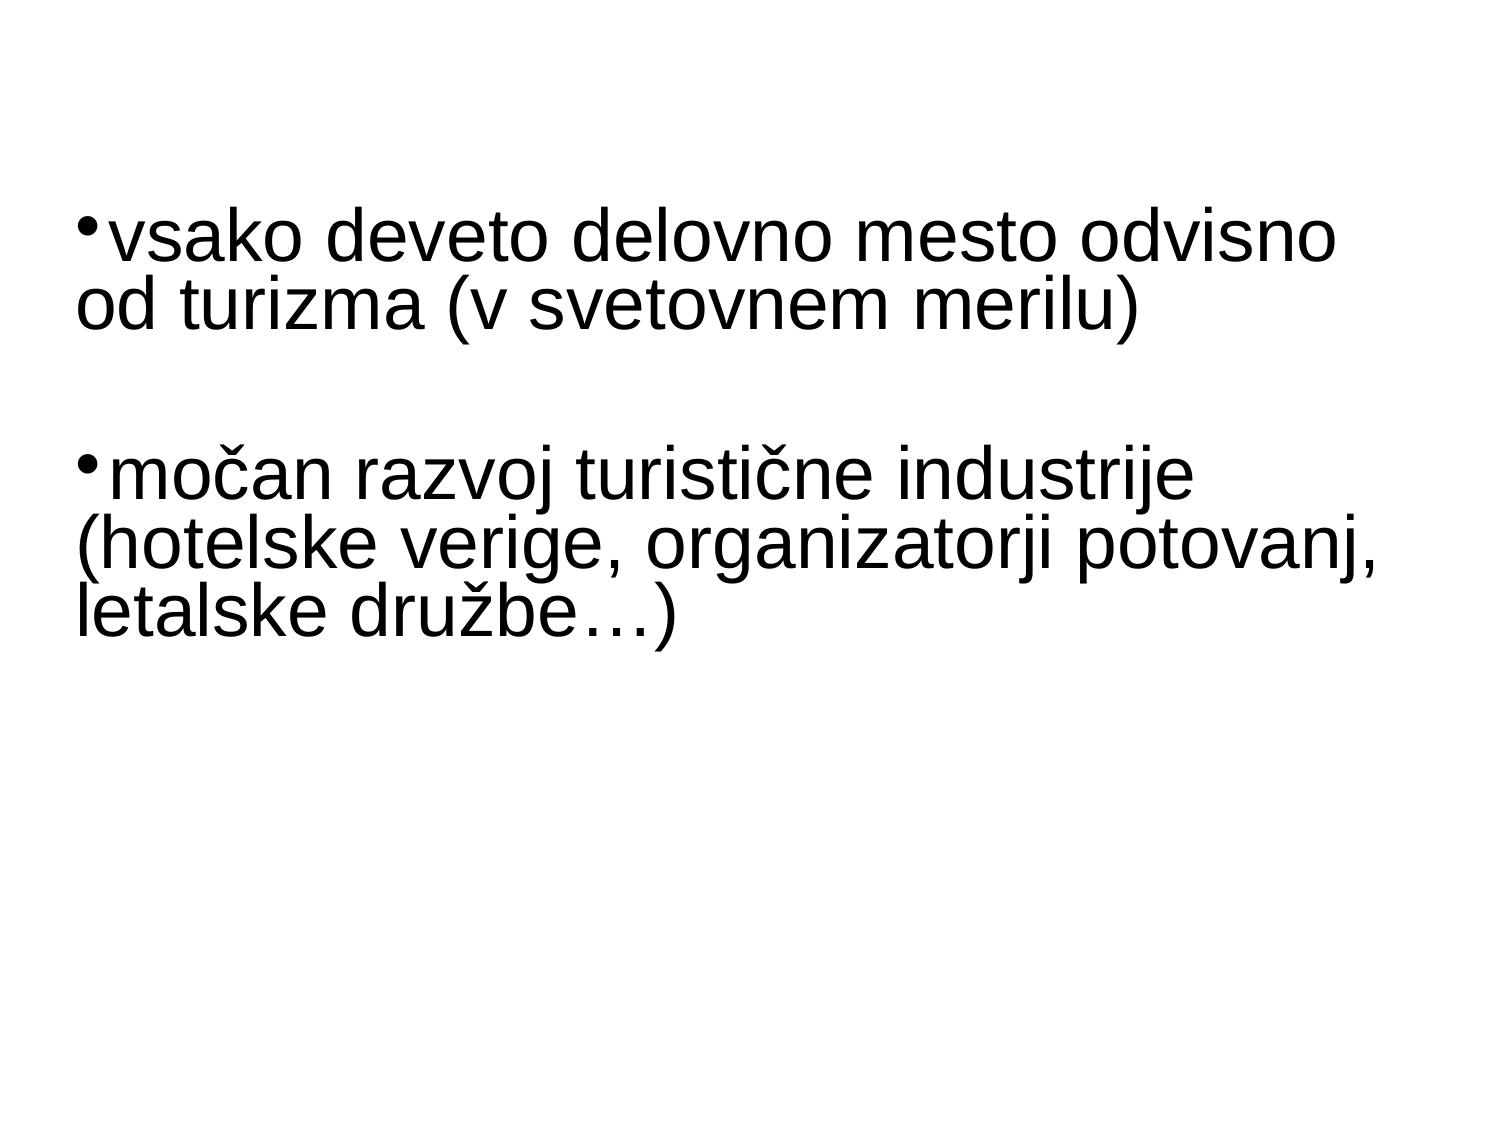

# vsako deveto delovno mesto odvisno od turizma (v svetovnem merilu)‏
močan razvoj turistične industrije (hotelske verige, organizatorji potovanj, letalske družbe…)‏